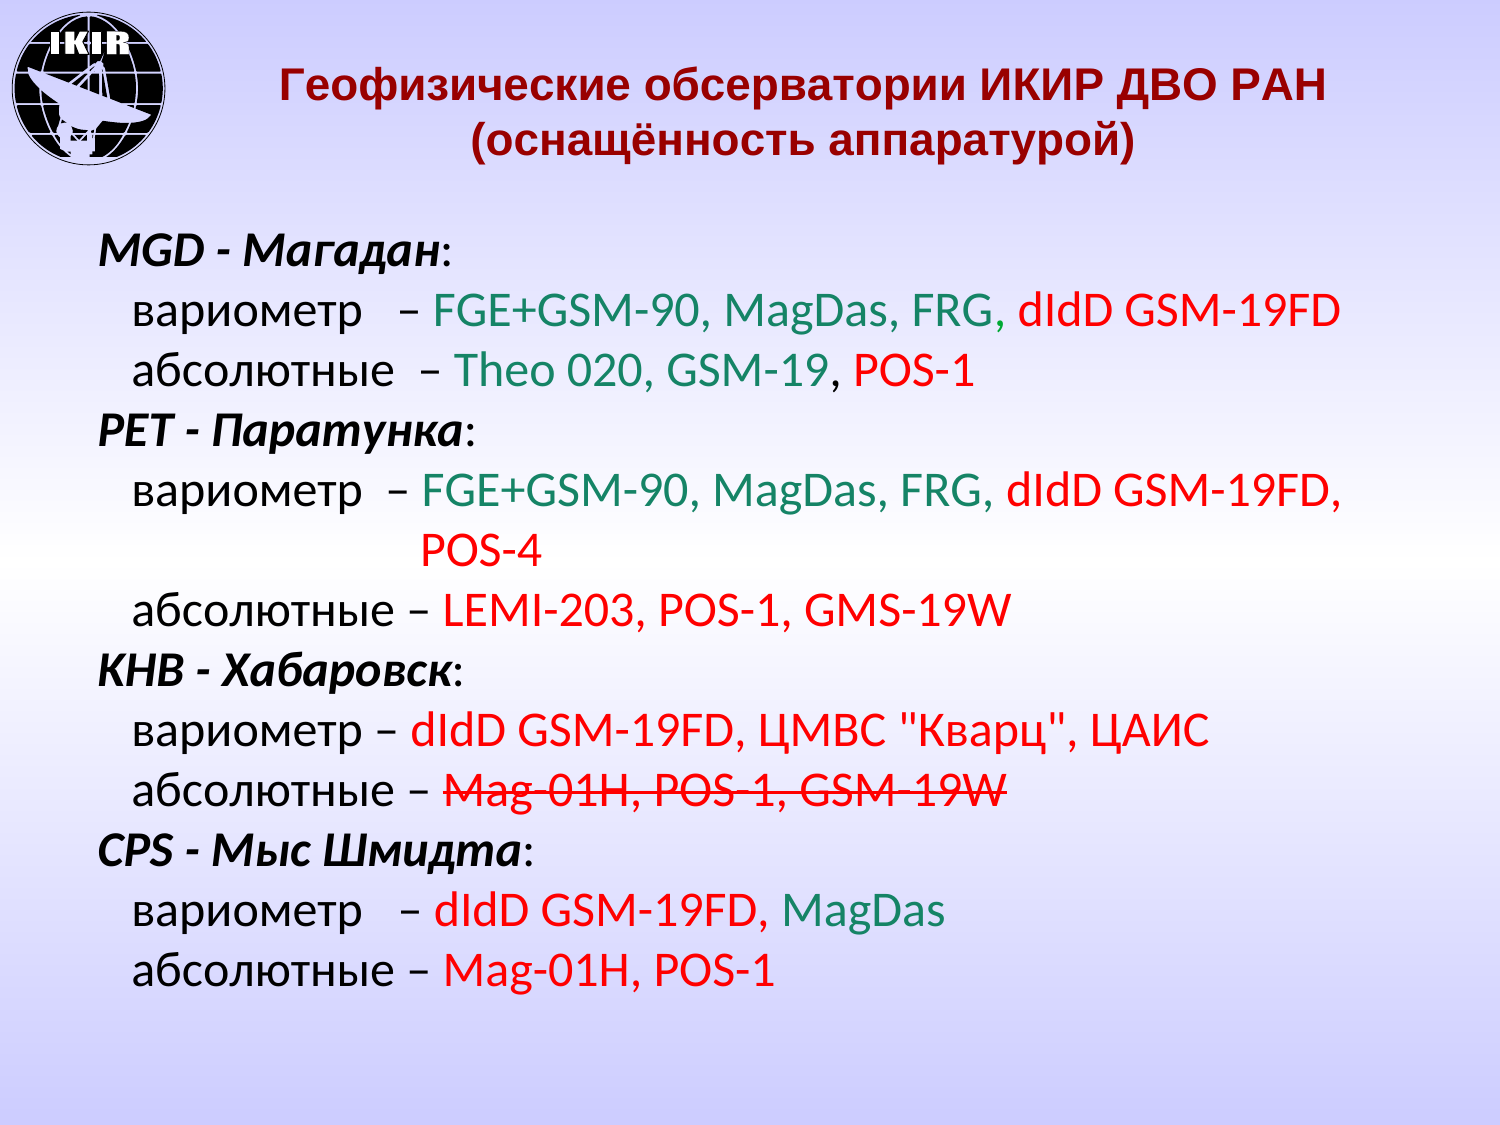

Геофизические обсерватории ИКИР ДВО РАН
(оснащённость аппаратурой)
MGD - Магадан:
 вариометр – FGE+GSM-90, MagDas, FRG, dIdD GSM-19FD
 абсолютные – Theo 020, GSM-19, POS-1
PET - Паратунка:
 вариометр – FGE+GSM-90, MagDas, FRG, dIdD GSM-19FD, 			 POS-4
 абсолютные – LEMI-203, POS-1, GMS-19W
KHB - Хабаровск:
 вариометр – dIdD GSM-19FD, ЦМВС "Кварц", ЦАИС
 абсолютные – Mag-01H, POS-1, GSM-19W
CPS - Мыс Шмидта:
 вариометр 	– dIdD GSM-19FD, MagDas
 абсолютные – Mag-01H, POS-1